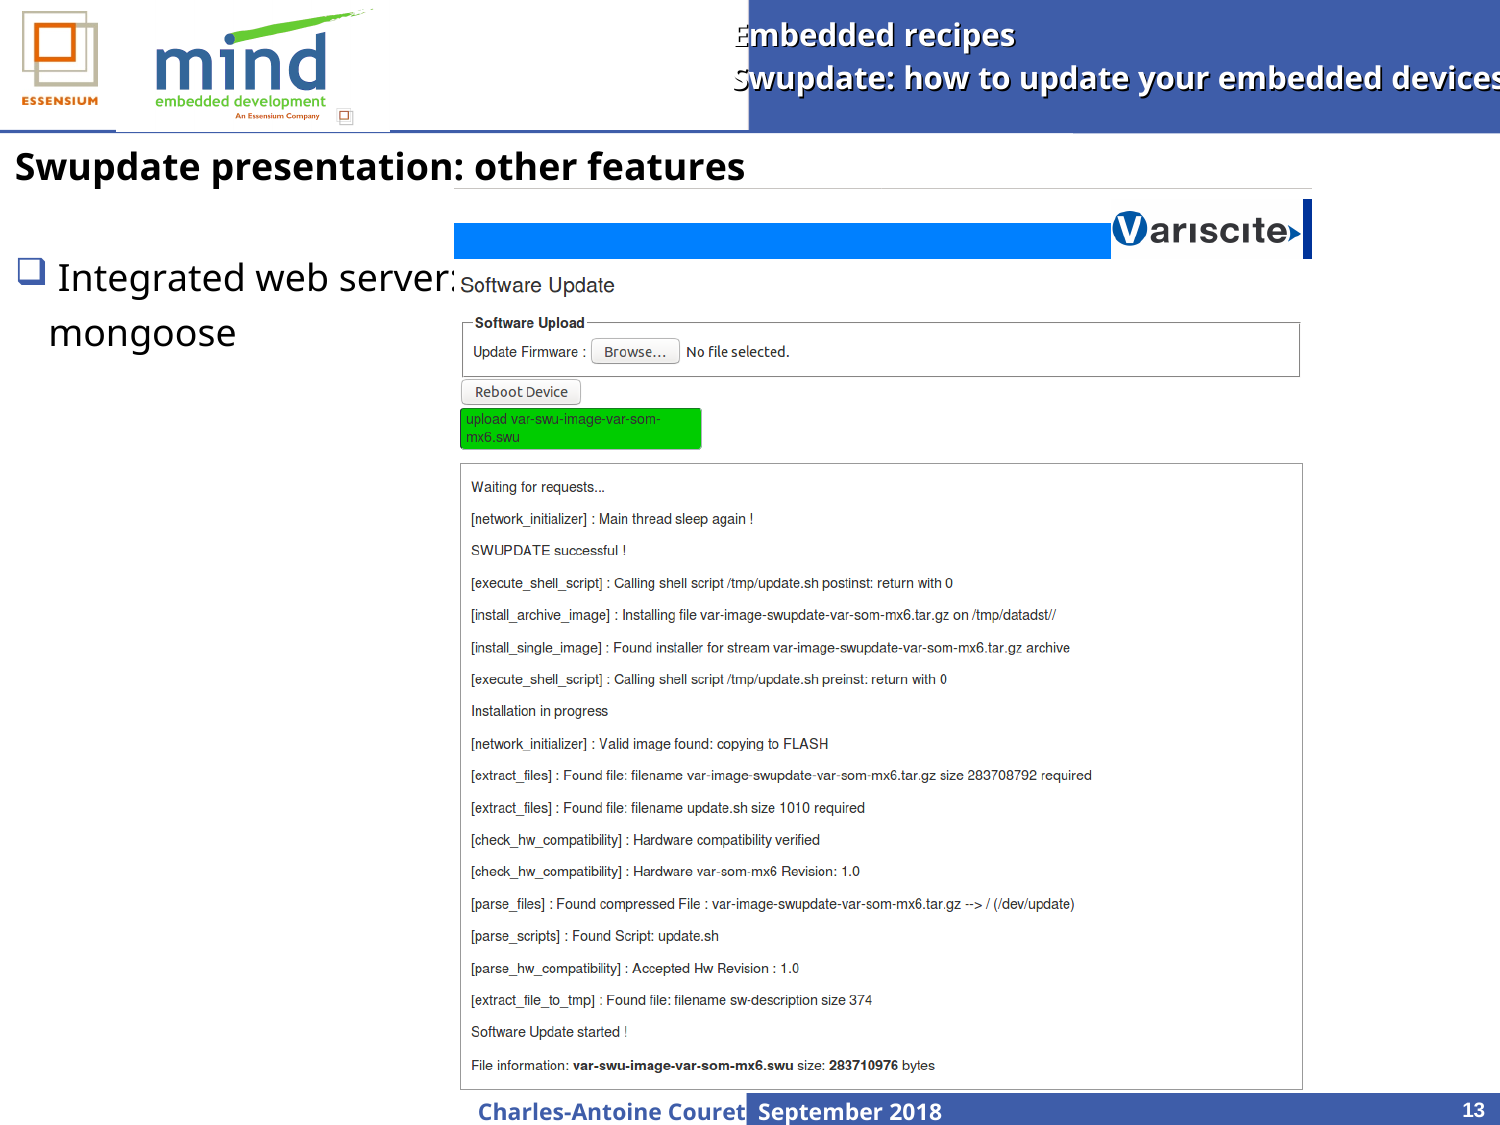

Embedded recipes
Swupdate: how to update your embedded devices?
# Swupdate presentation: other features
 Integrated web server:
mongoose
Charles-Antoine Couret September 2018